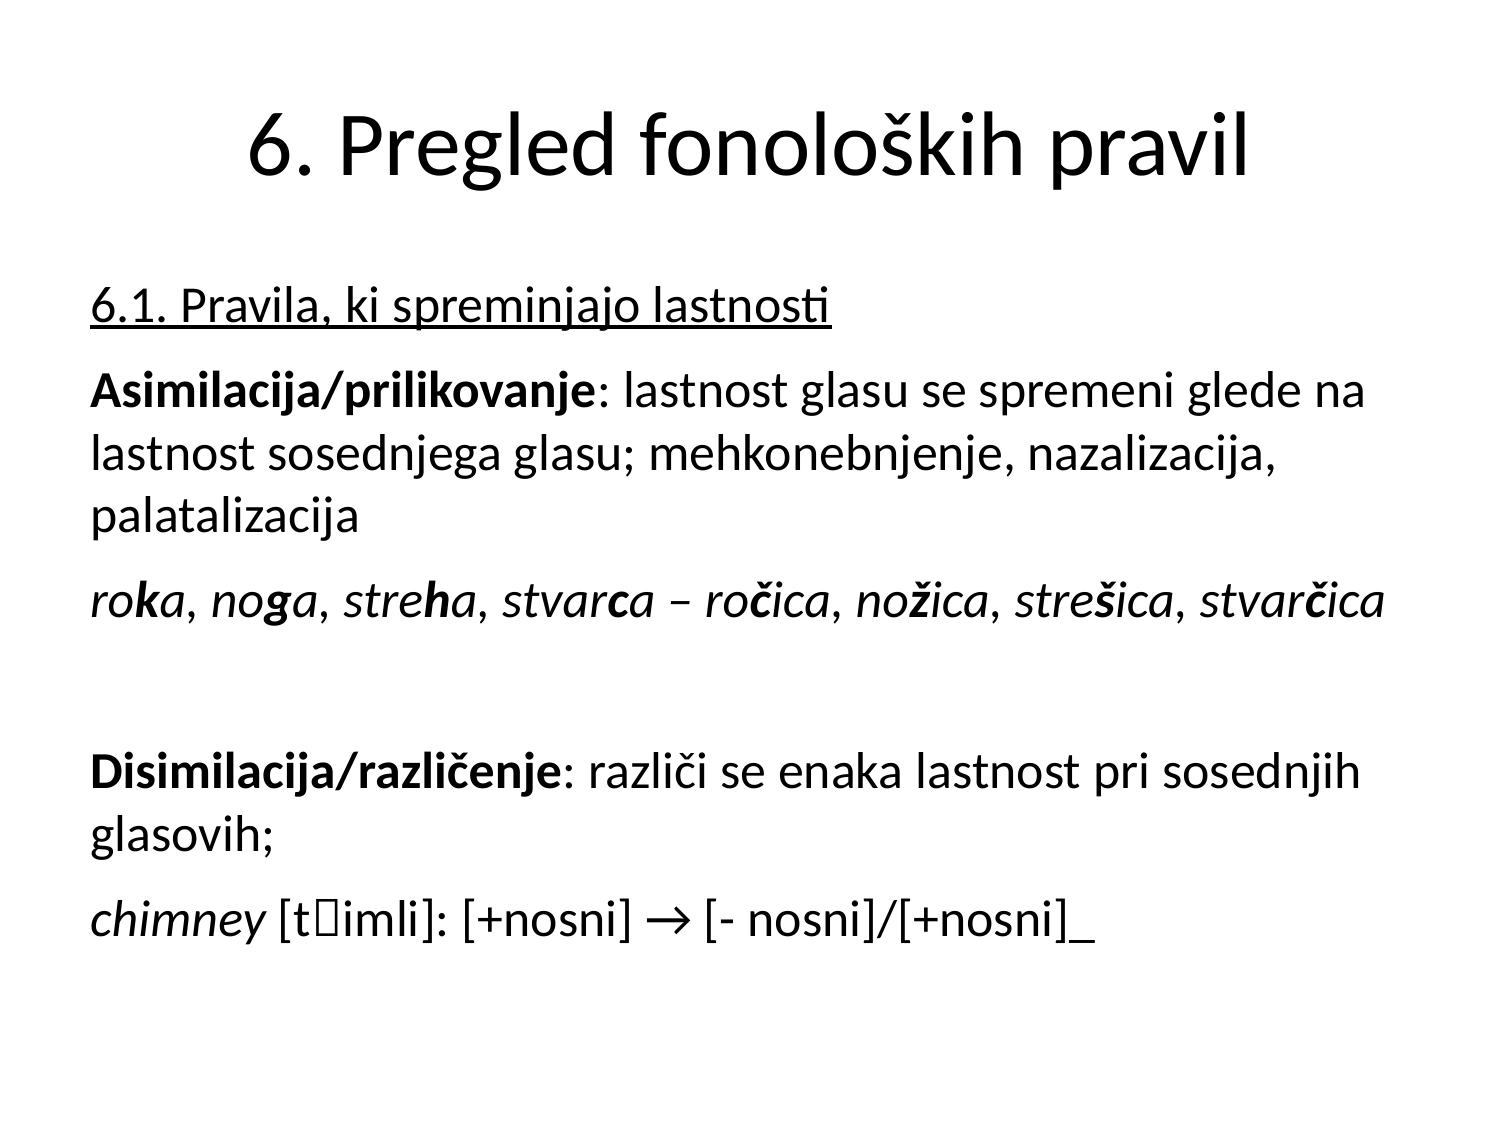

# 6. Pregled fonoloških pravil
6.1. Pravila, ki spreminjajo lastnosti
Asimilacija/prilikovanje: lastnost glasu se spremeni glede na lastnost sosednjega glasu; mehkonebnjenje, nazalizacija, palatalizacija
roka, noga, streha, stvarca – ročica, nožica, strešica, stvarčica
Disimilacija/različenje: različi se enaka lastnost pri sosednjih glasovih;
chimney [timli]: [+nosni] → [- nosni]/[+nosni]_